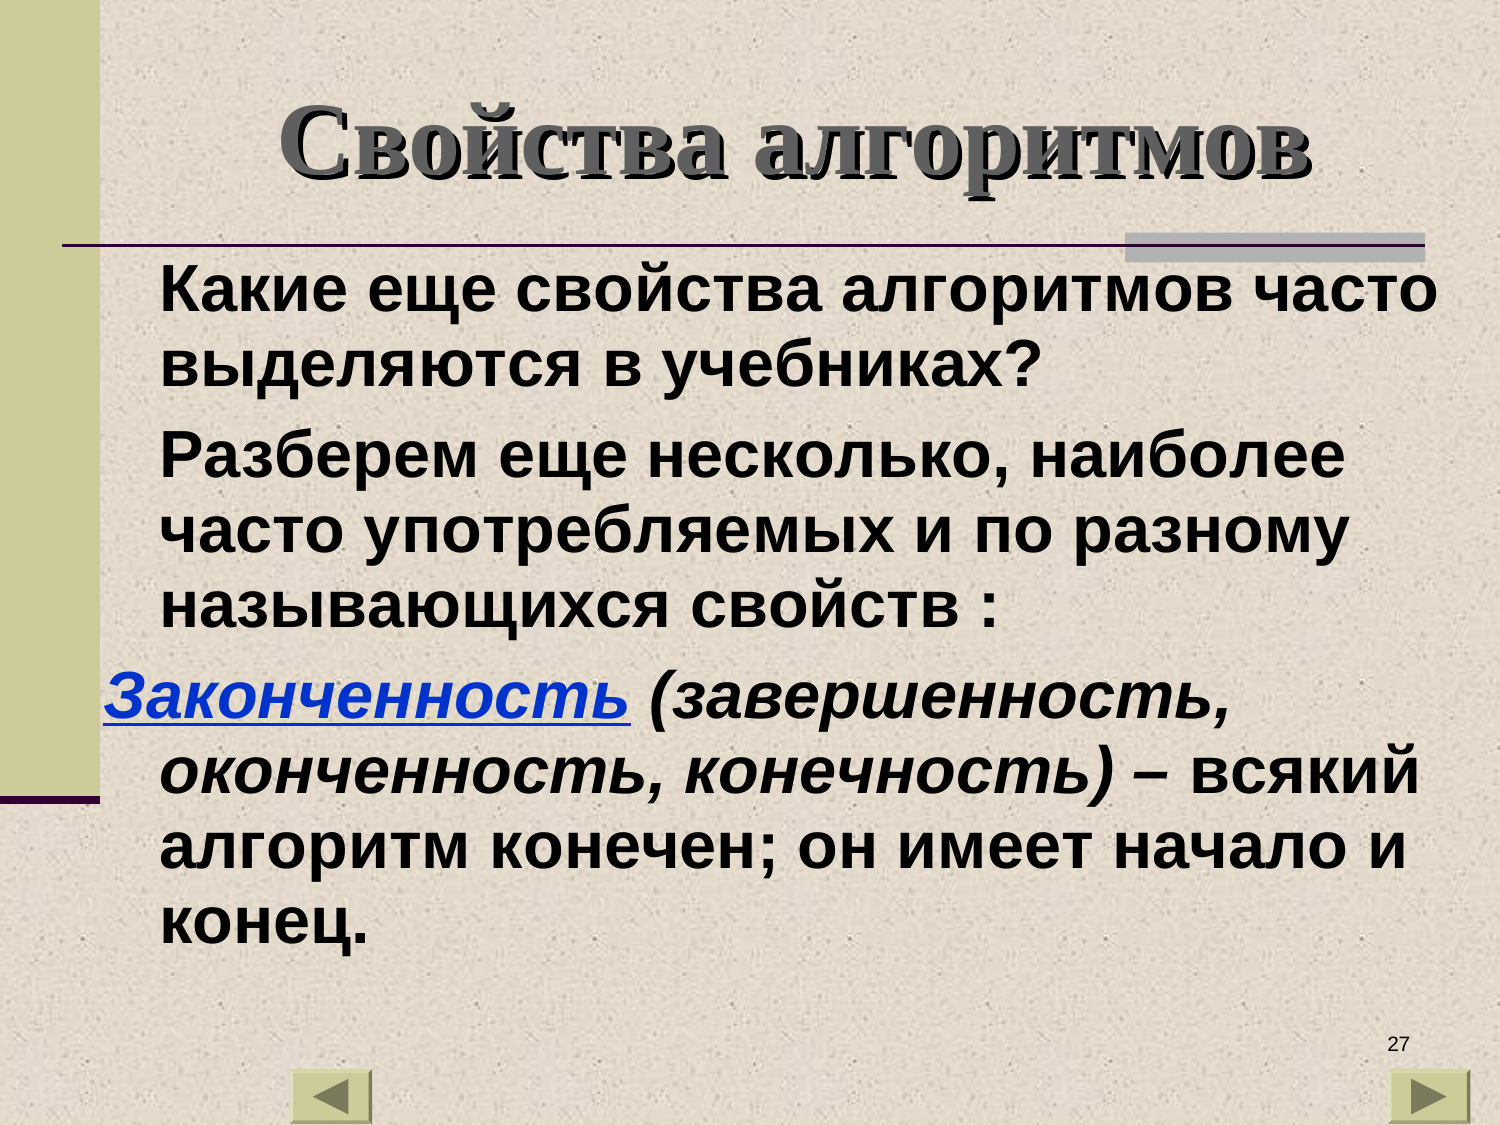

# Свойства алгоритмов
	Какие еще свойства алгоритмов часто выделяются в учебниках?
	Разберем еще несколько, наиболее часто употребляемых и по разному называющихся свойств :
Законченность (завершенность, оконченность, конечность) – всякий алгоритм конечен; он имеет начало и конец.
27